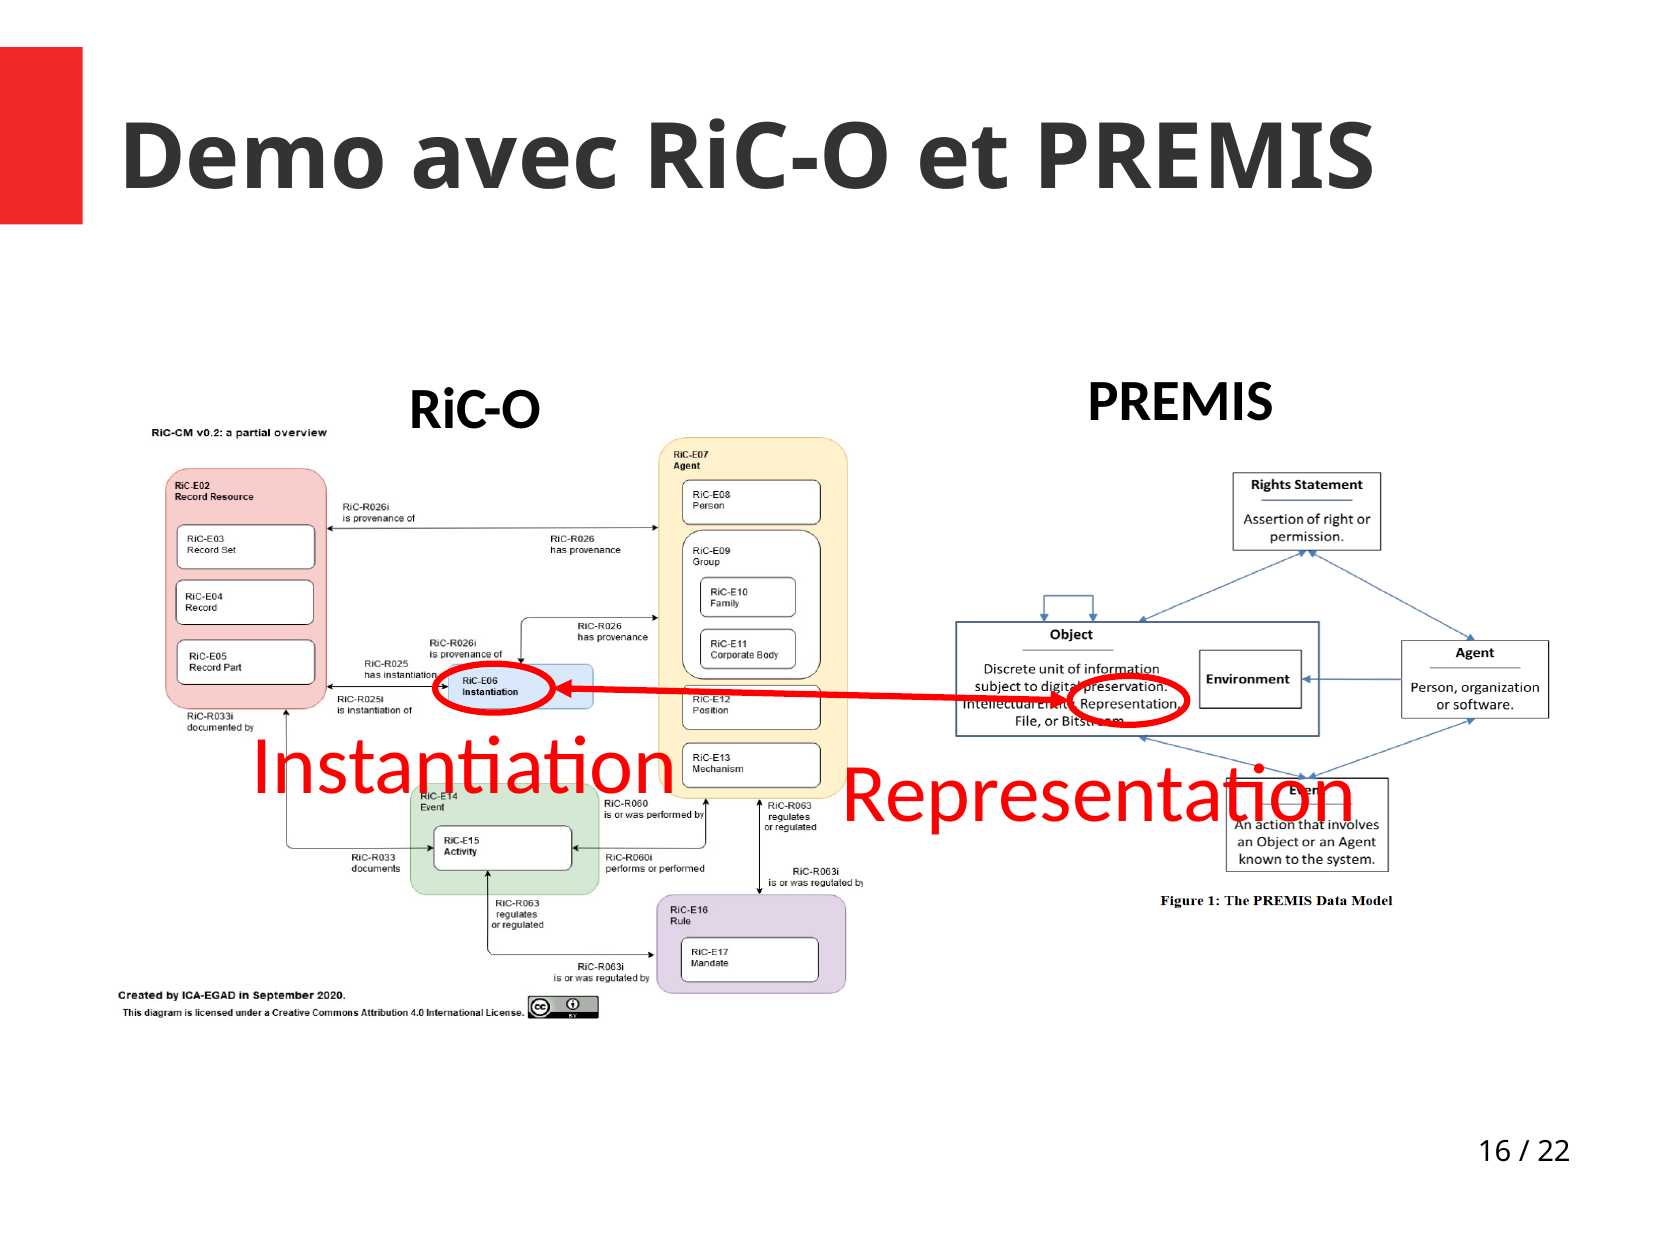

# Demo avec RiC-O et PREMIS
PREMIS
RiC-O
Instantiation
Representation
16